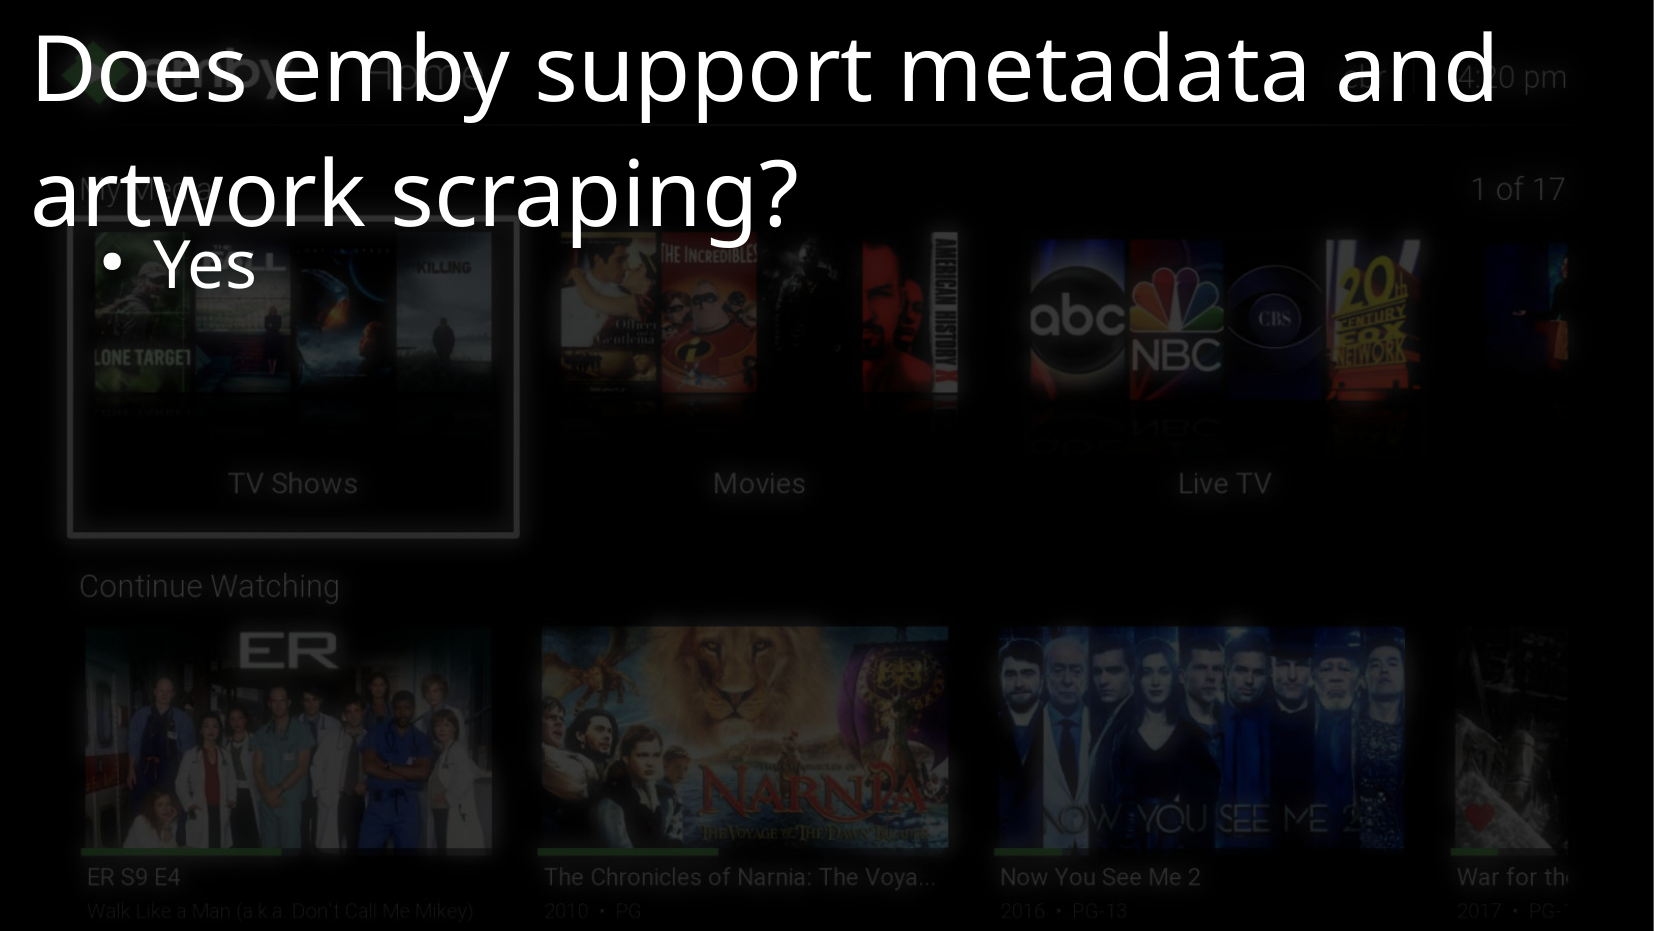

# Does emby support metadata and artwork scraping?
Yes